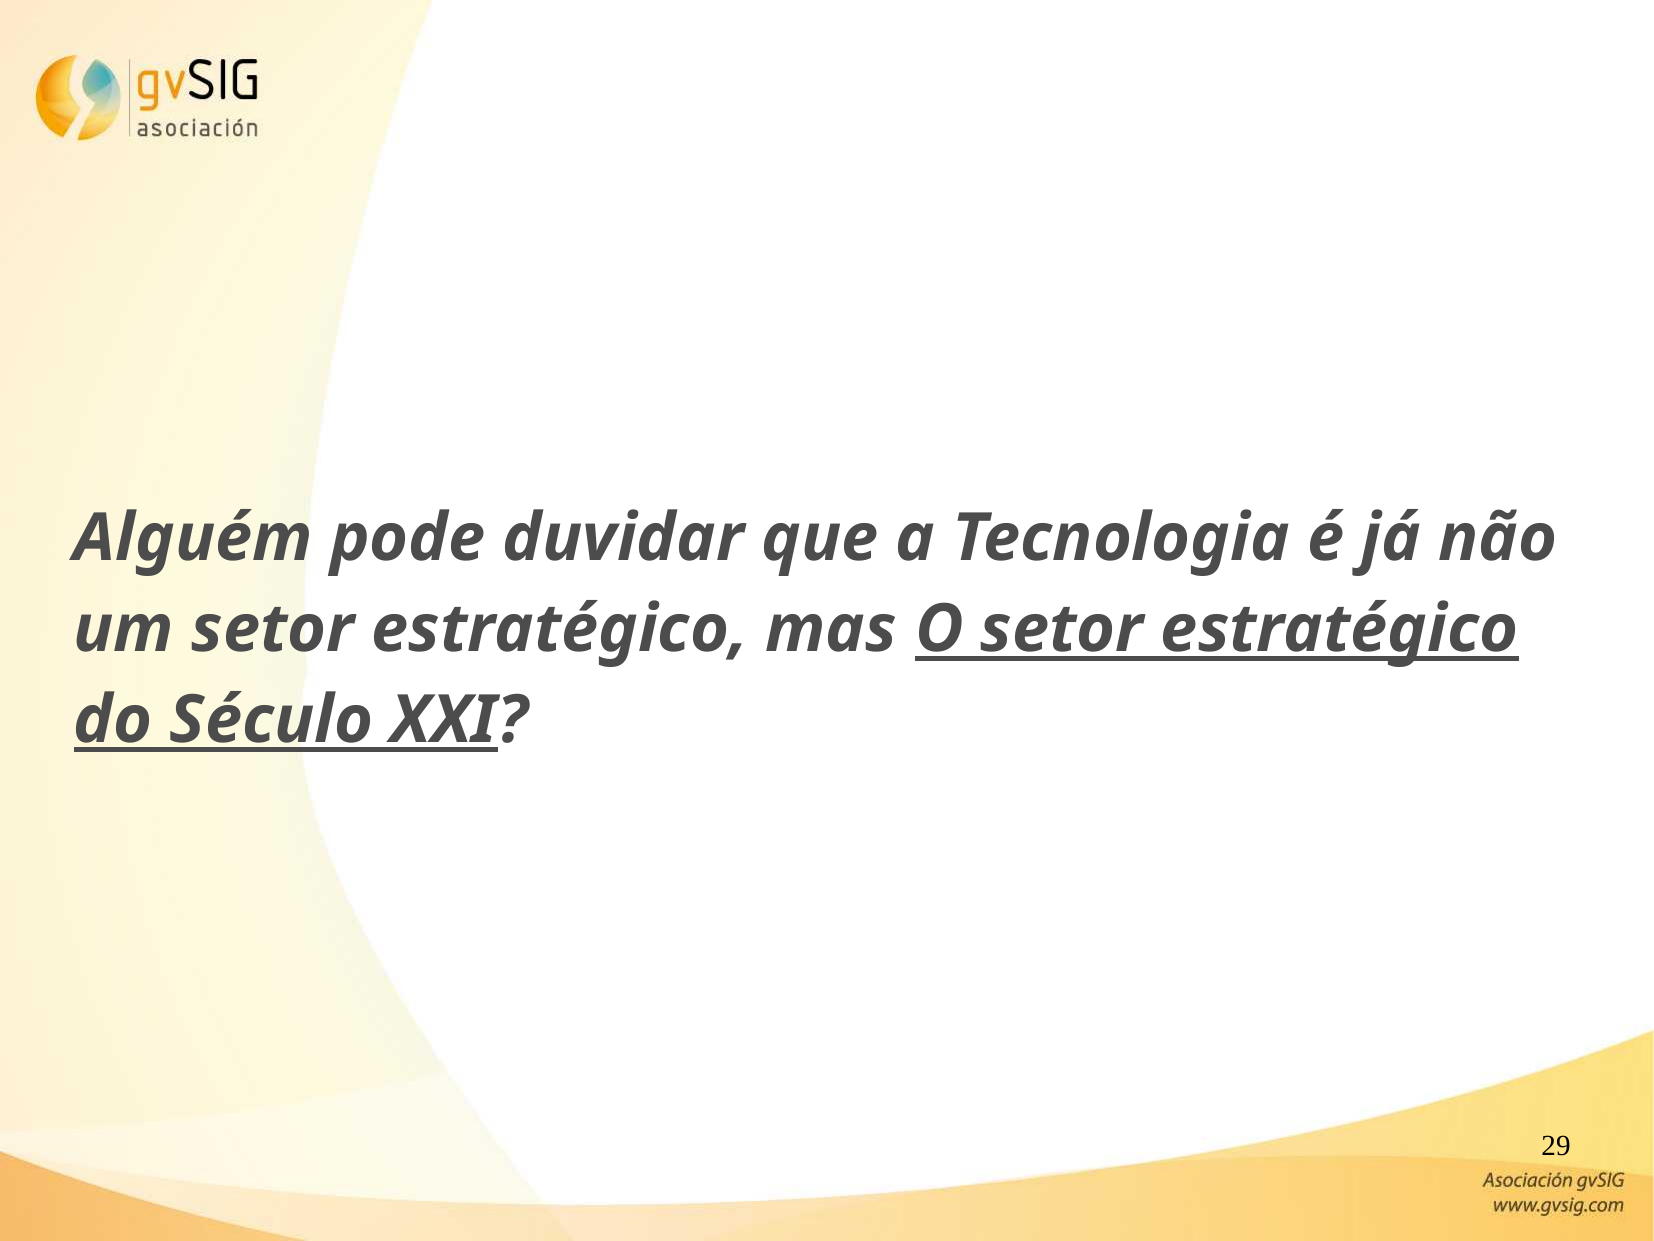

Alguém pode duvidar que a Tecnologia é já não um setor estratégico, mas O setor estratégico do Século XXI?
29